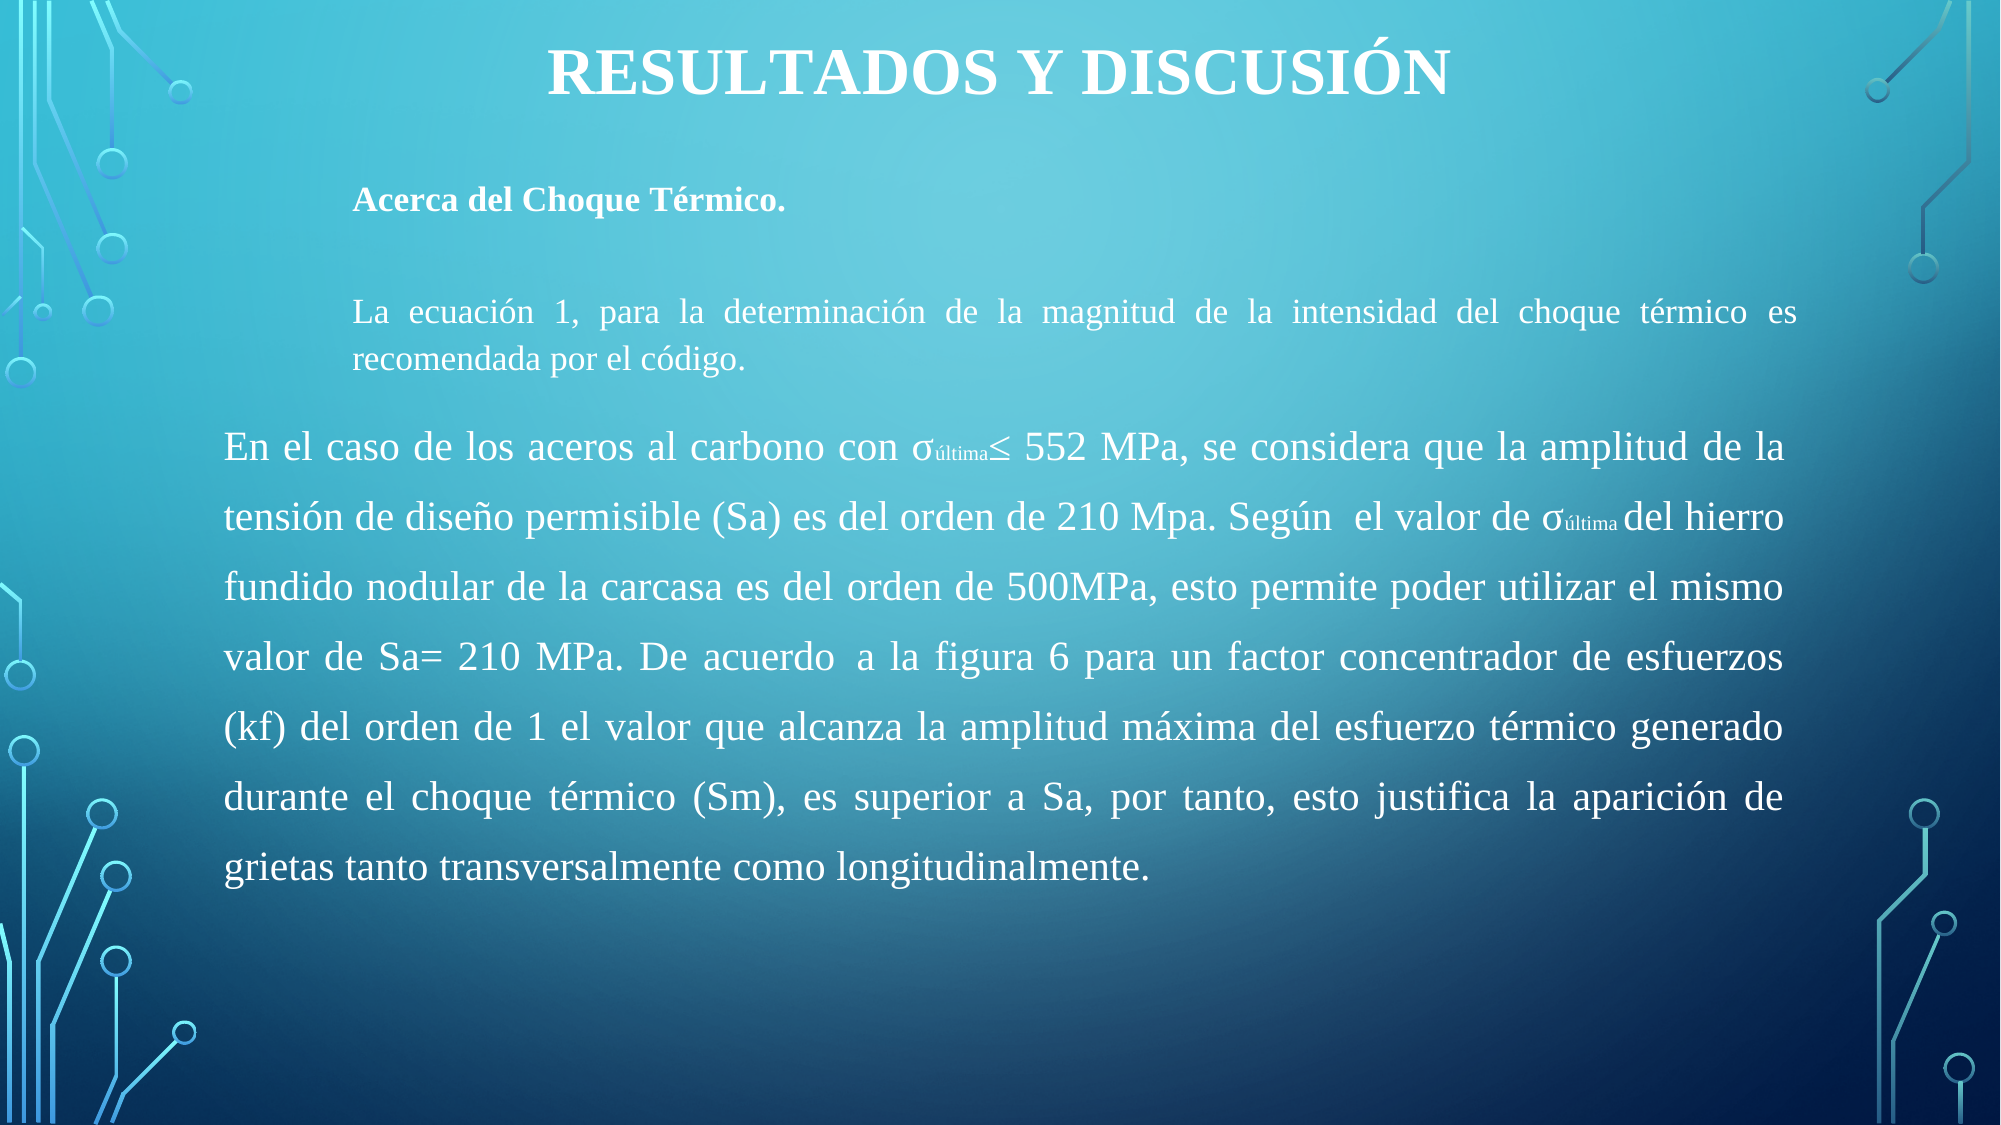

# Resultados y discusión
Acerca del Choque Térmico.
La ecuación 1, para la determinación de la magnitud de la intensidad del choque térmico es recomendada por el código.
En el caso de los aceros al carbono con σúltima≤ 552 MPa, se considera que la amplitud de la tensión de diseño permisible (Sa) es del orden de 210 Mpa. Según el valor de σúltima del hierro fundido nodular de la carcasa es del orden de 500MPa, esto permite poder utilizar el mismo valor de Sa= 210 MPa. De acuerdo a la figura 6 para un factor concentrador de esfuerzos (kf) del orden de 1 el valor que alcanza la amplitud máxima del esfuerzo térmico generado durante el choque térmico (Sm), es superior a Sa, por tanto, esto justifica la aparición de grietas tanto transversalmente como longitudinalmente.